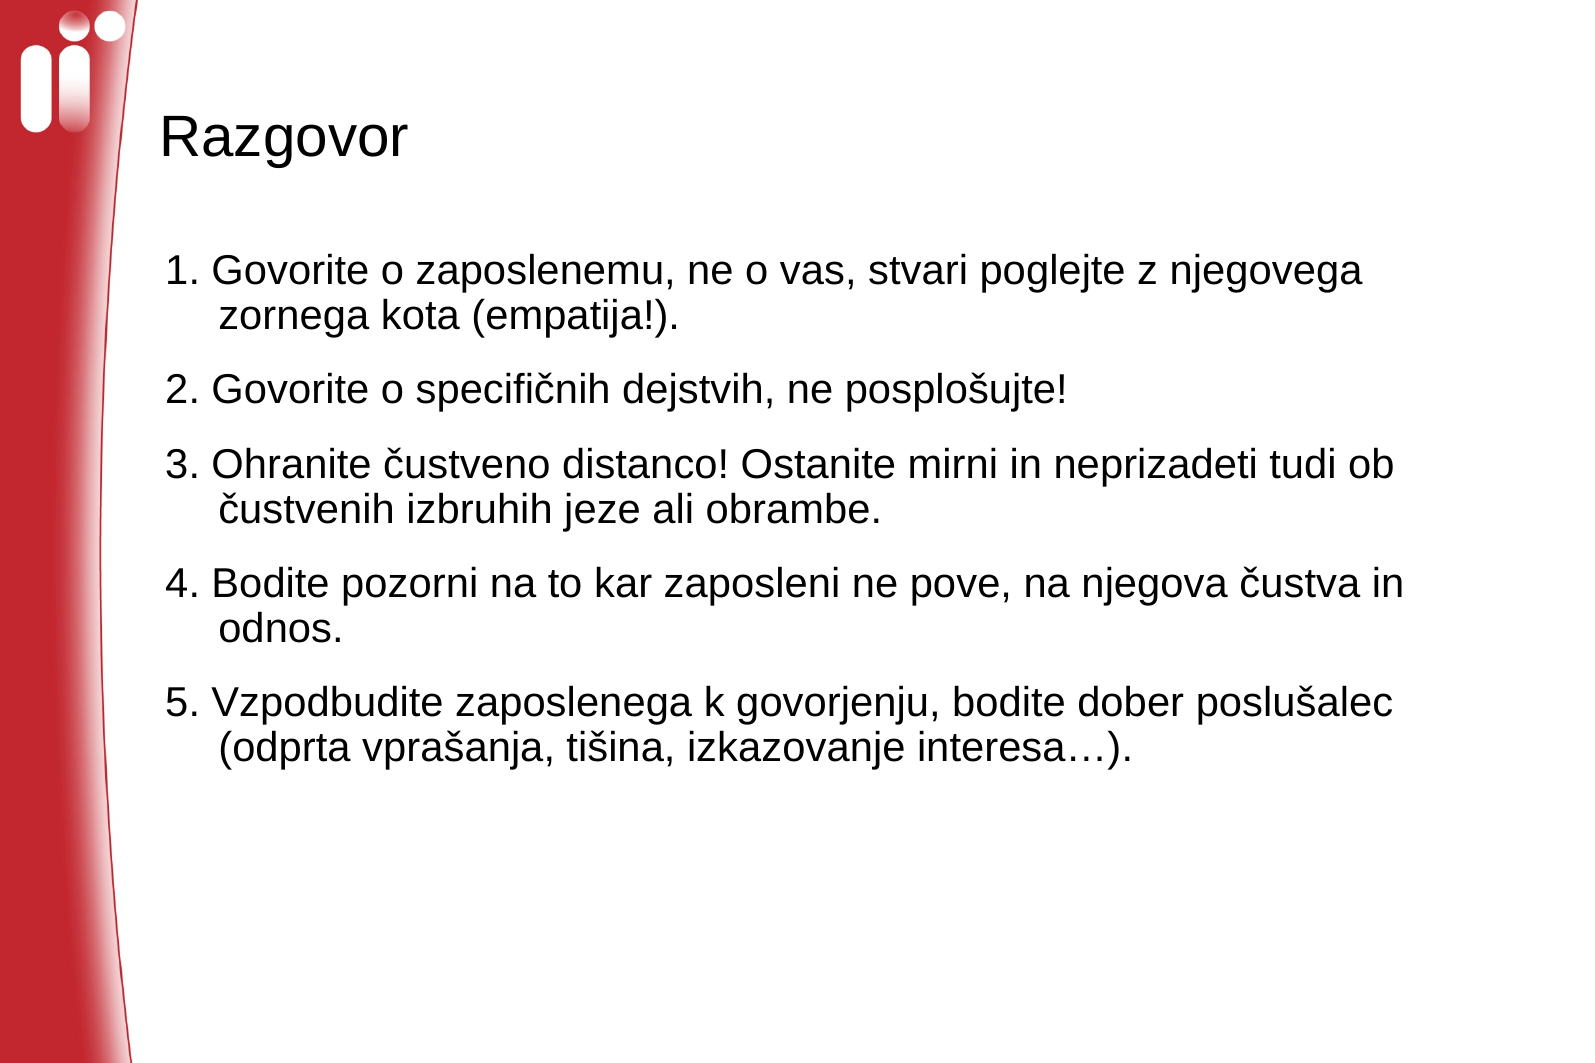

# Razgovor
1. Govorite o zaposlenemu, ne o vas, stvari poglejte z njegovega zornega kota (empatija!).
2. Govorite o specifičnih dejstvih, ne posplošujte!
3. Ohranite čustveno distanco! Ostanite mirni in neprizadeti tudi ob čustvenih izbruhih jeze ali obrambe.
4. Bodite pozorni na to kar zaposleni ne pove, na njegova čustva in odnos.
5. Vzpodbudite zaposlenega k govorjenju, bodite dober poslušalec (odprta vprašanja, tišina, izkazovanje interesa…).